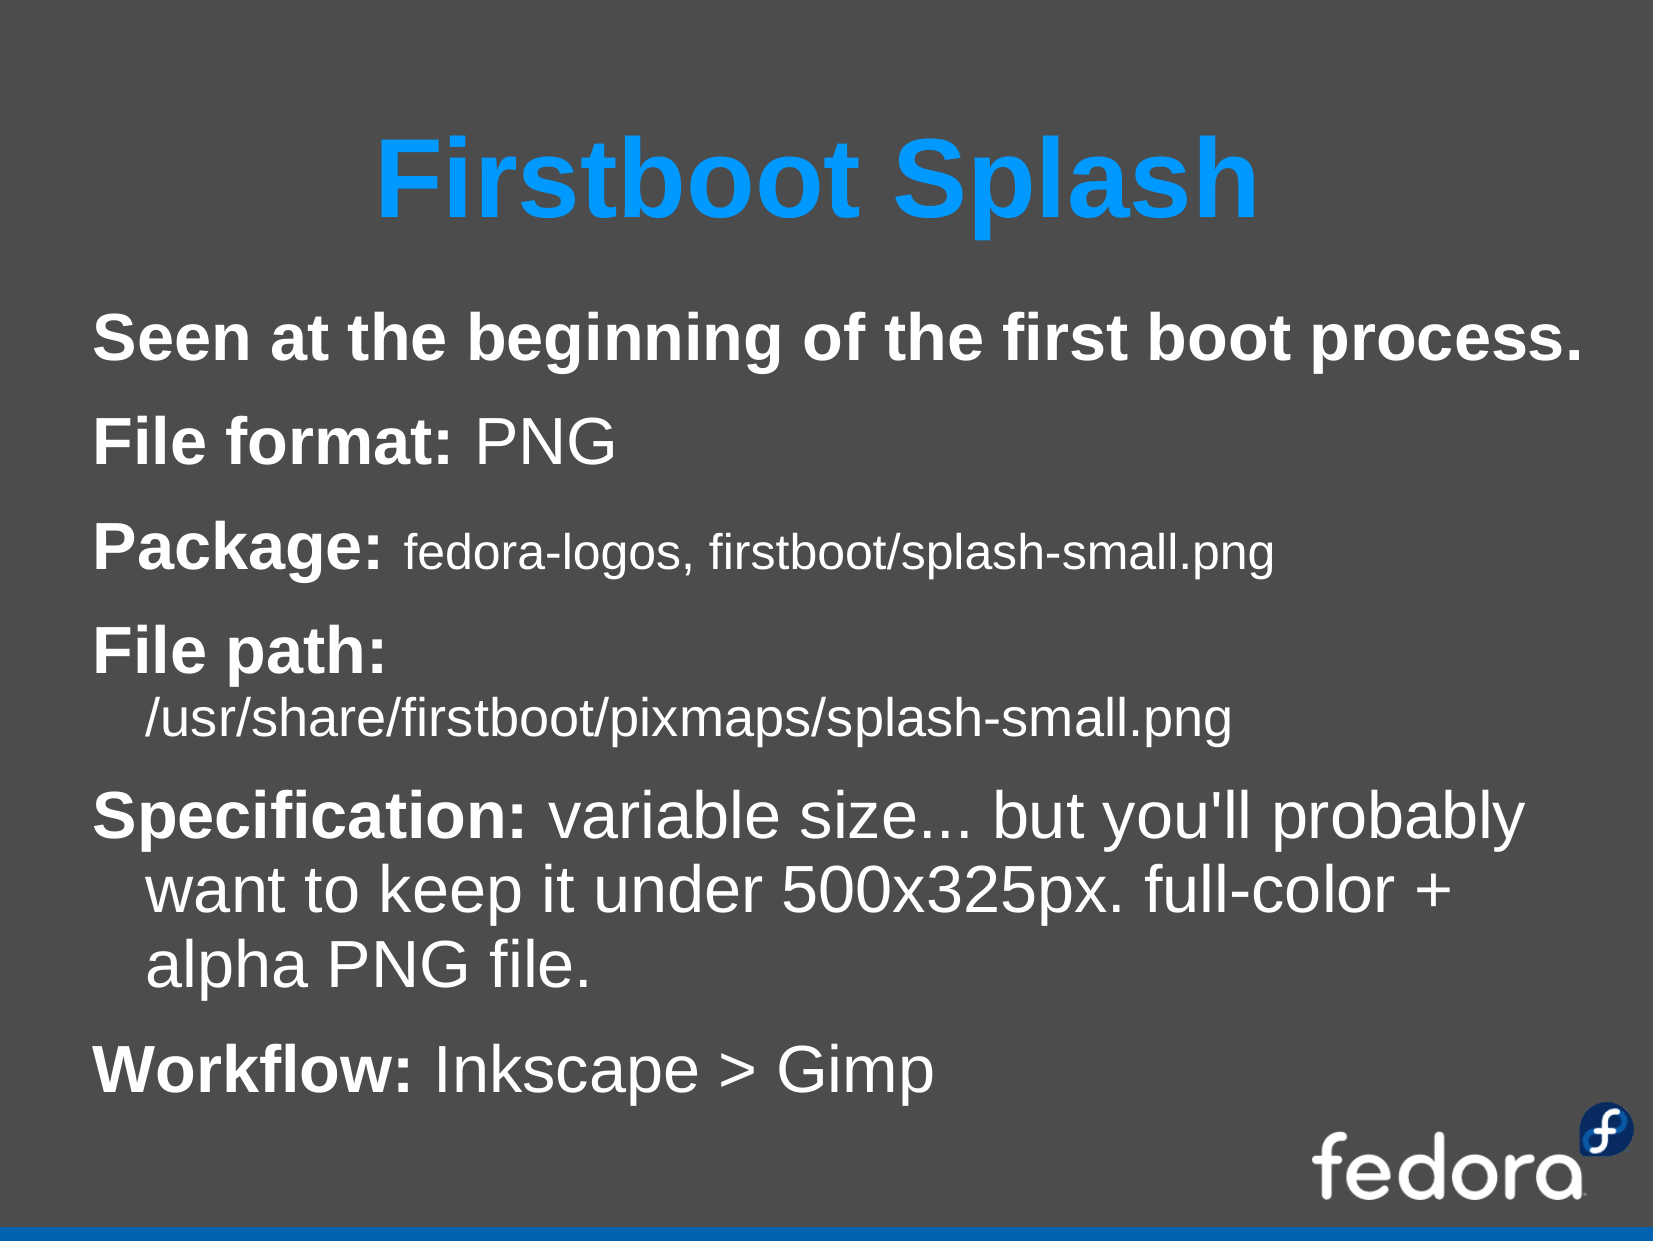

# Firstboot Splash
Seen at the beginning of the first boot process.
File format: PNG
Package: fedora-logos, firstboot/splash-small.png
File path:
/usr/share/firstboot/pixmaps/splash-small.png
Specification: variable size... but you'll probably want to keep it under 500x325px. full-color + alpha PNG file.
Workflow: Inkscape > Gimp